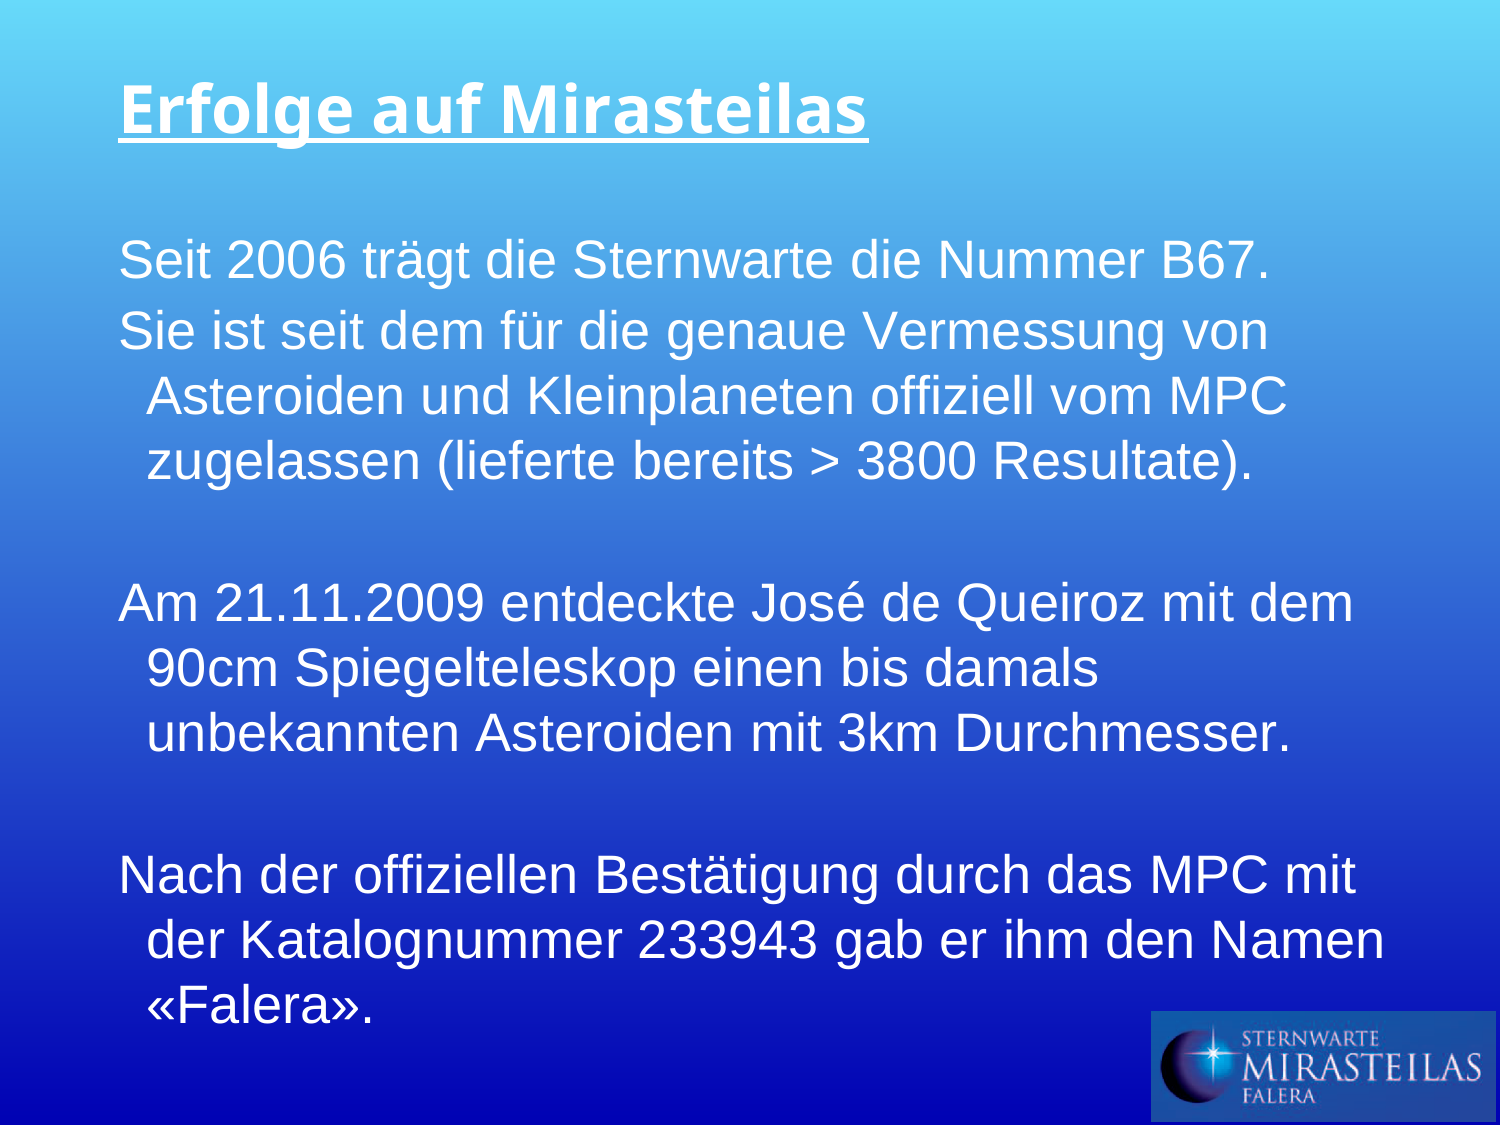

Erfolge auf Mirasteilas
Seit 2006 trägt die Sternwarte die Nummer B67.
Sie ist seit dem für die genaue Vermessung von Asteroiden und Kleinplaneten offiziell vom MPC zugelassen (lieferte bereits > 3800 Resultate).
Am 21.11.2009 entdeckte José de Queiroz mit dem 90cm Spiegelteleskop einen bis damals unbekannten Asteroiden mit 3km Durchmesser.
Nach der offiziellen Bestätigung durch das MPC mit der Katalognummer 233943 gab er ihm den Namen «Falera».
...aber sie drehen sich um den
Polarstern.